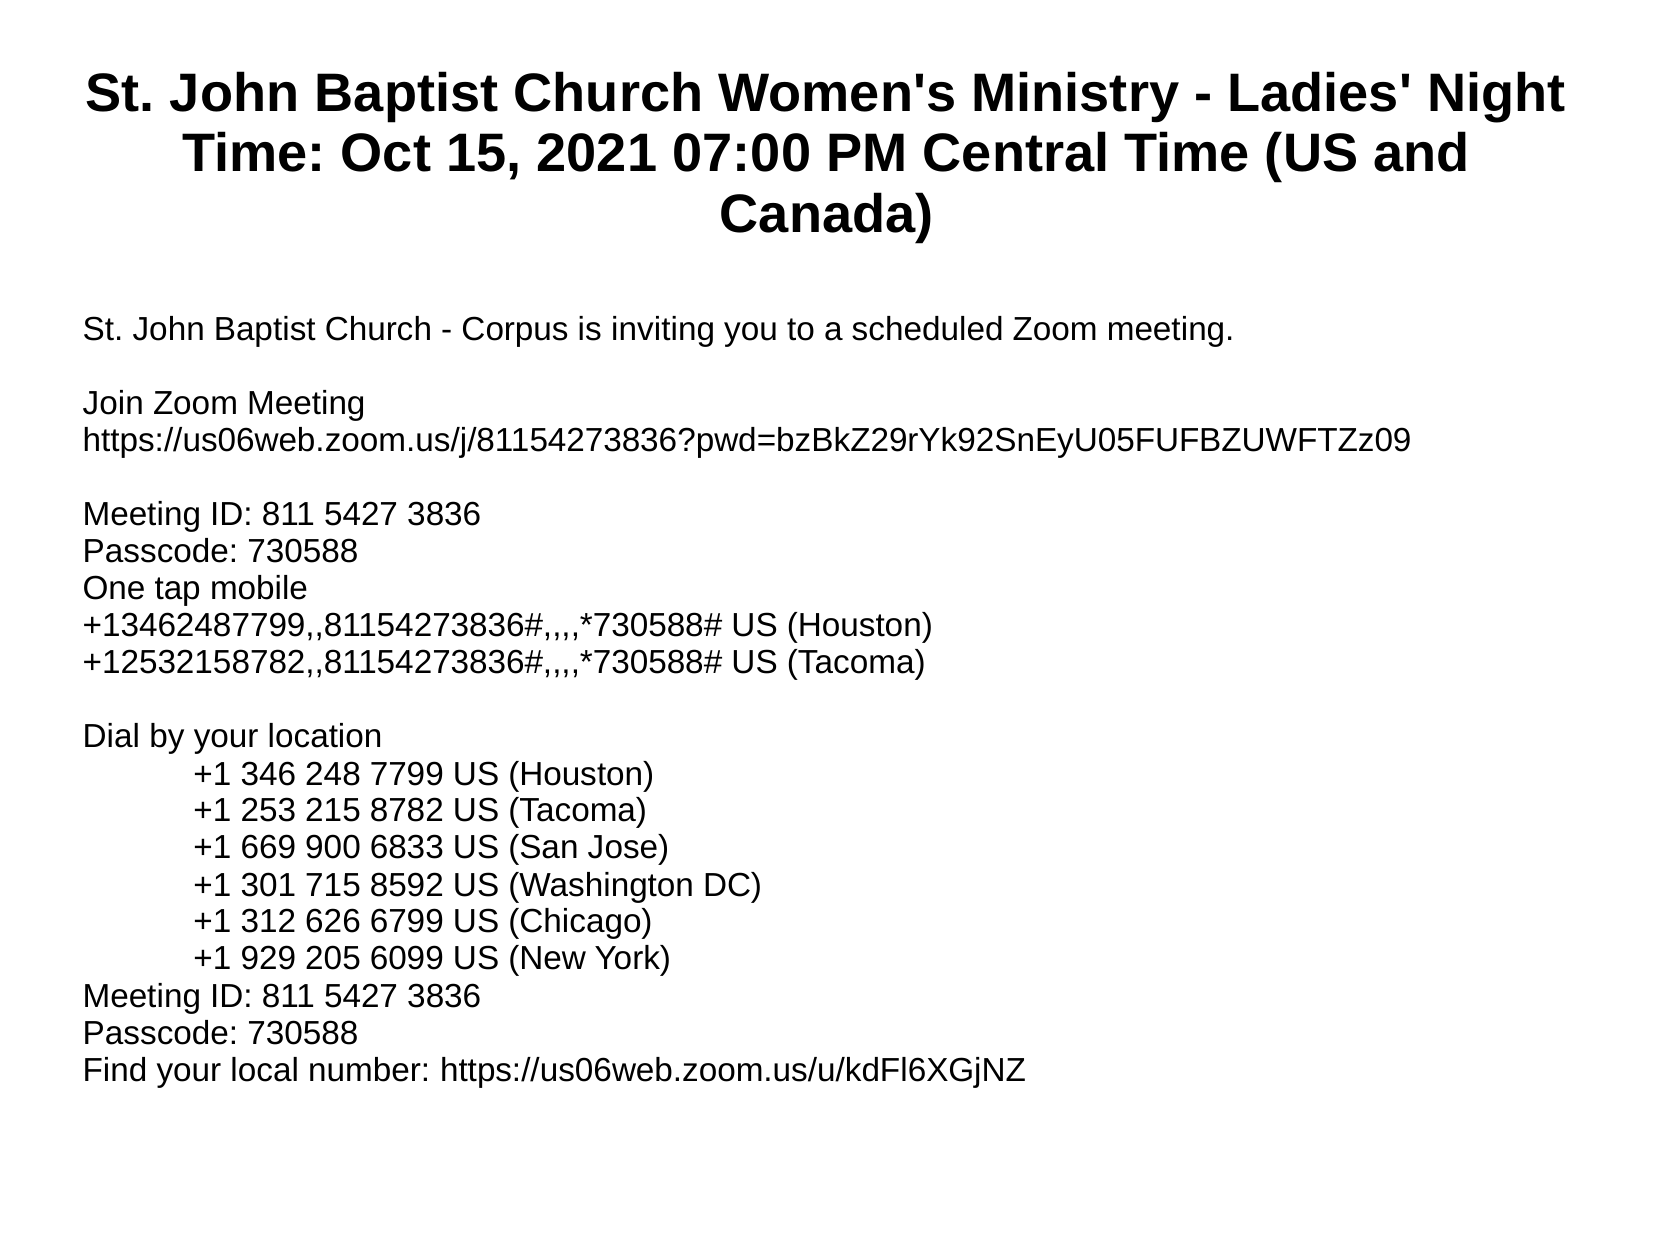

# St. John Baptist Church Women's Ministry - Ladies' Night Time: Oct 15, 2021 07:00 PM Central Time (US and Canada)
St. John Baptist Church - Corpus is inviting you to a scheduled Zoom meeting.
Join Zoom Meeting
https://us06web.zoom.us/j/81154273836?pwd=bzBkZ29rYk92SnEyU05FUFBZUWFTZz09
Meeting ID: 811 5427 3836
Passcode: 730588
One tap mobile
+13462487799,,81154273836#,,,,*730588# US (Houston)
+12532158782,,81154273836#,,,,*730588# US (Tacoma)
Dial by your location
        +1 346 248 7799 US (Houston)
        +1 253 215 8782 US (Tacoma)
        +1 669 900 6833 US (San Jose)
        +1 301 715 8592 US (Washington DC)
        +1 312 626 6799 US (Chicago)
        +1 929 205 6099 US (New York)
Meeting ID: 811 5427 3836
Passcode: 730588
Find your local number: https://us06web.zoom.us/u/kdFl6XGjNZ